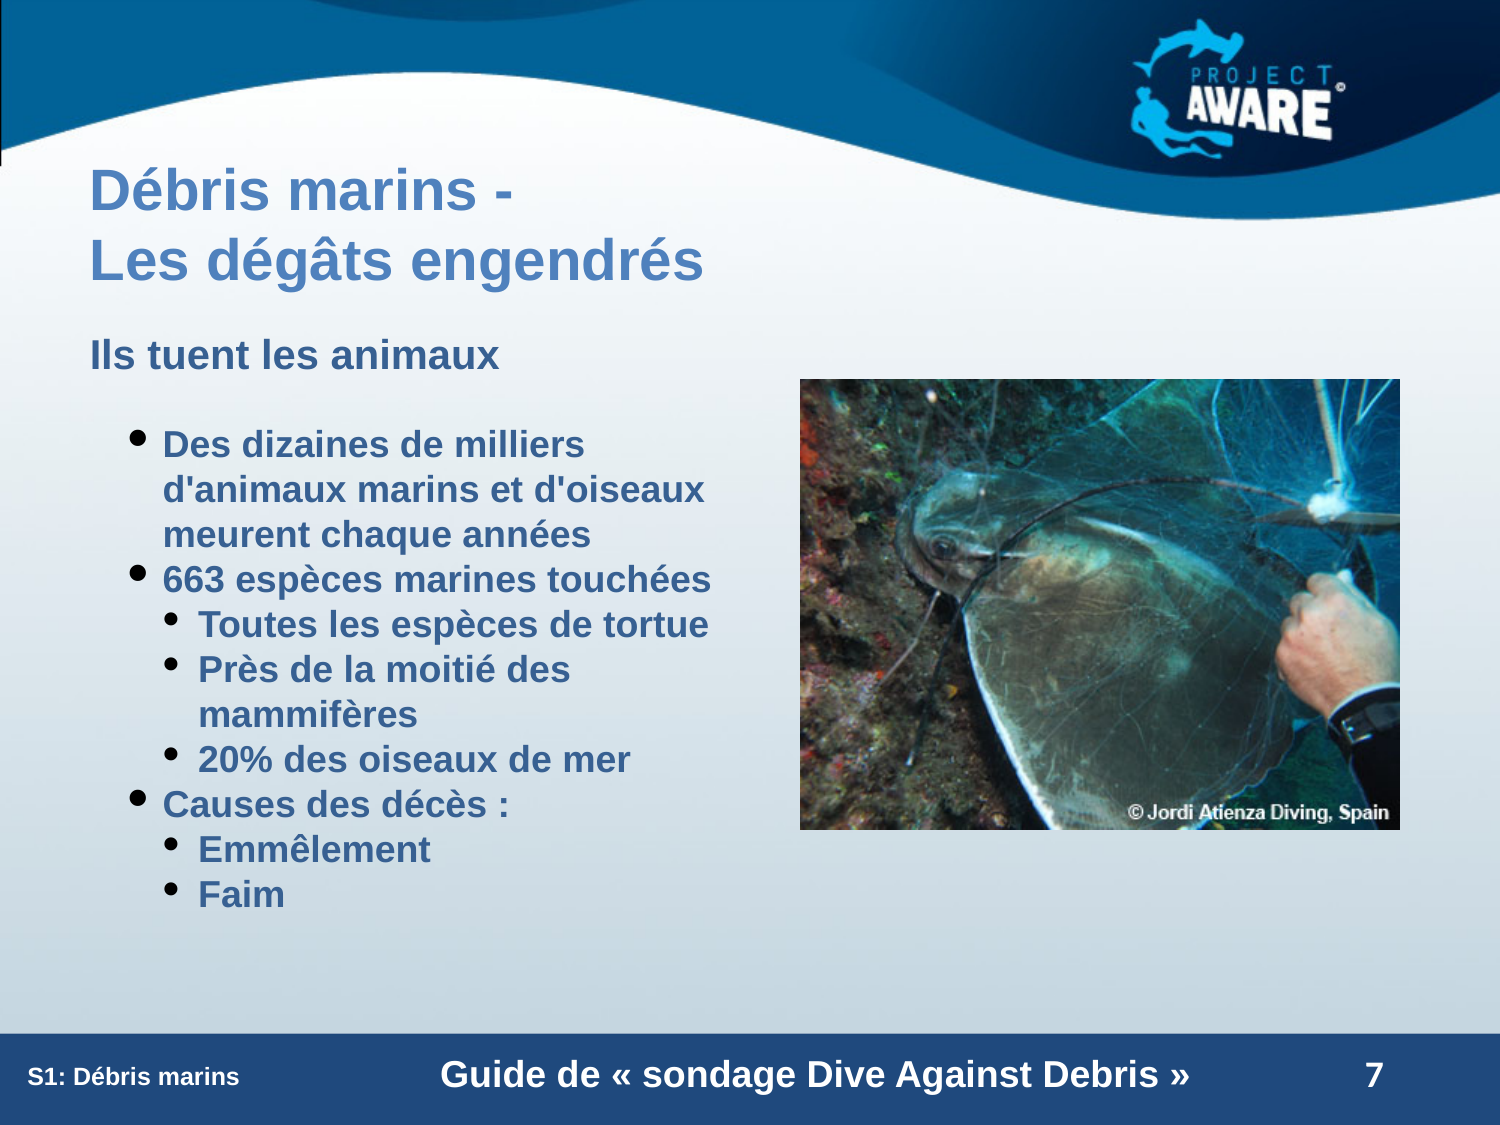

Débris marins -
Les dégâts engendrés
Ils tuent les animaux
Des dizaines de milliers d'animaux marins et d'oiseaux meurent chaque années
663 espèces marines touchées
Toutes les espèces de tortue
Près de la moitié des mammifères
20% des oiseaux de mer
Causes des décès :
Emmêlement
Faim
Guide de « sondage Dive Against Debris »
S1: Débris marins